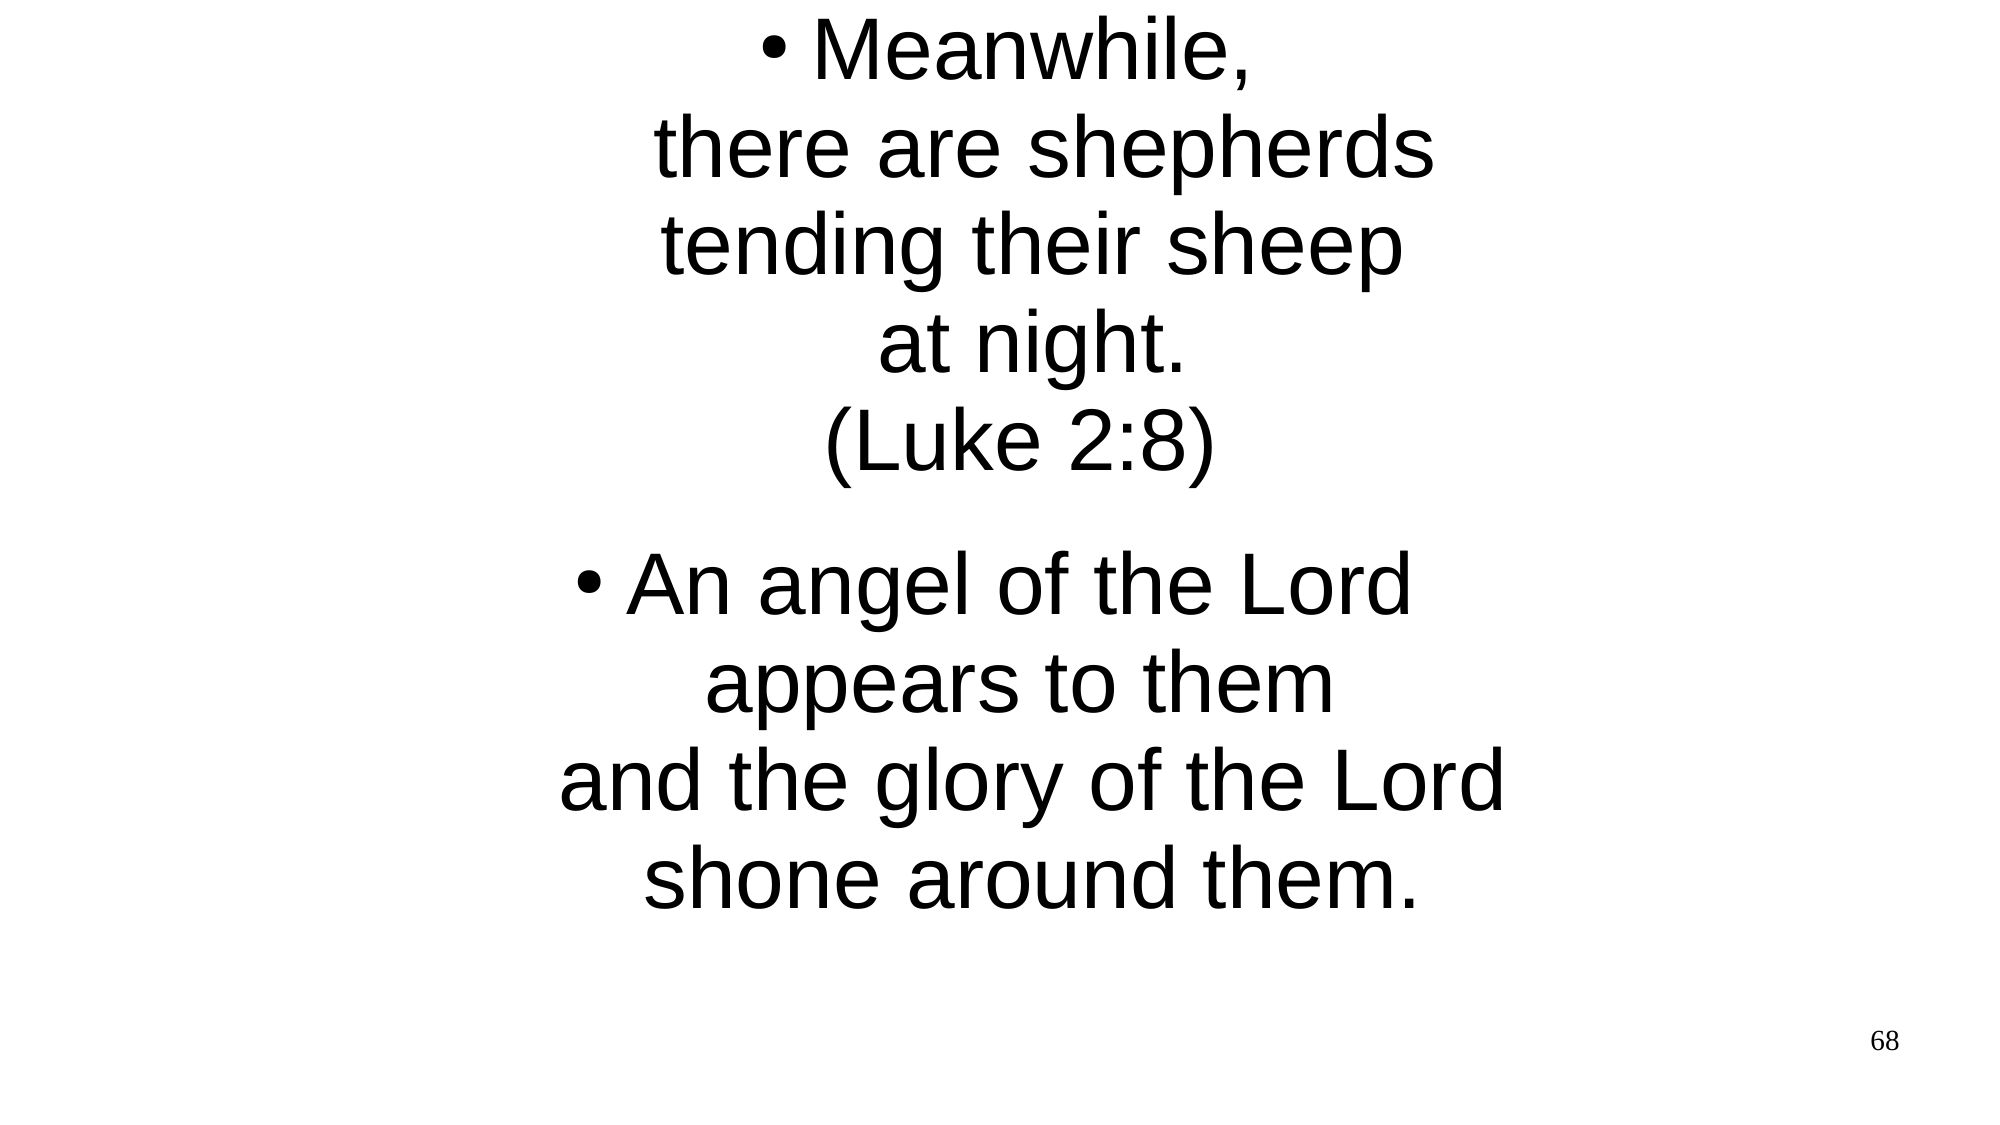

# Meanwhile, there are shepherds tending their sheep at night. (Luke 2:8)
An angel of the Lord
appears to them
and the glory of the Lord
 shone around them.
68